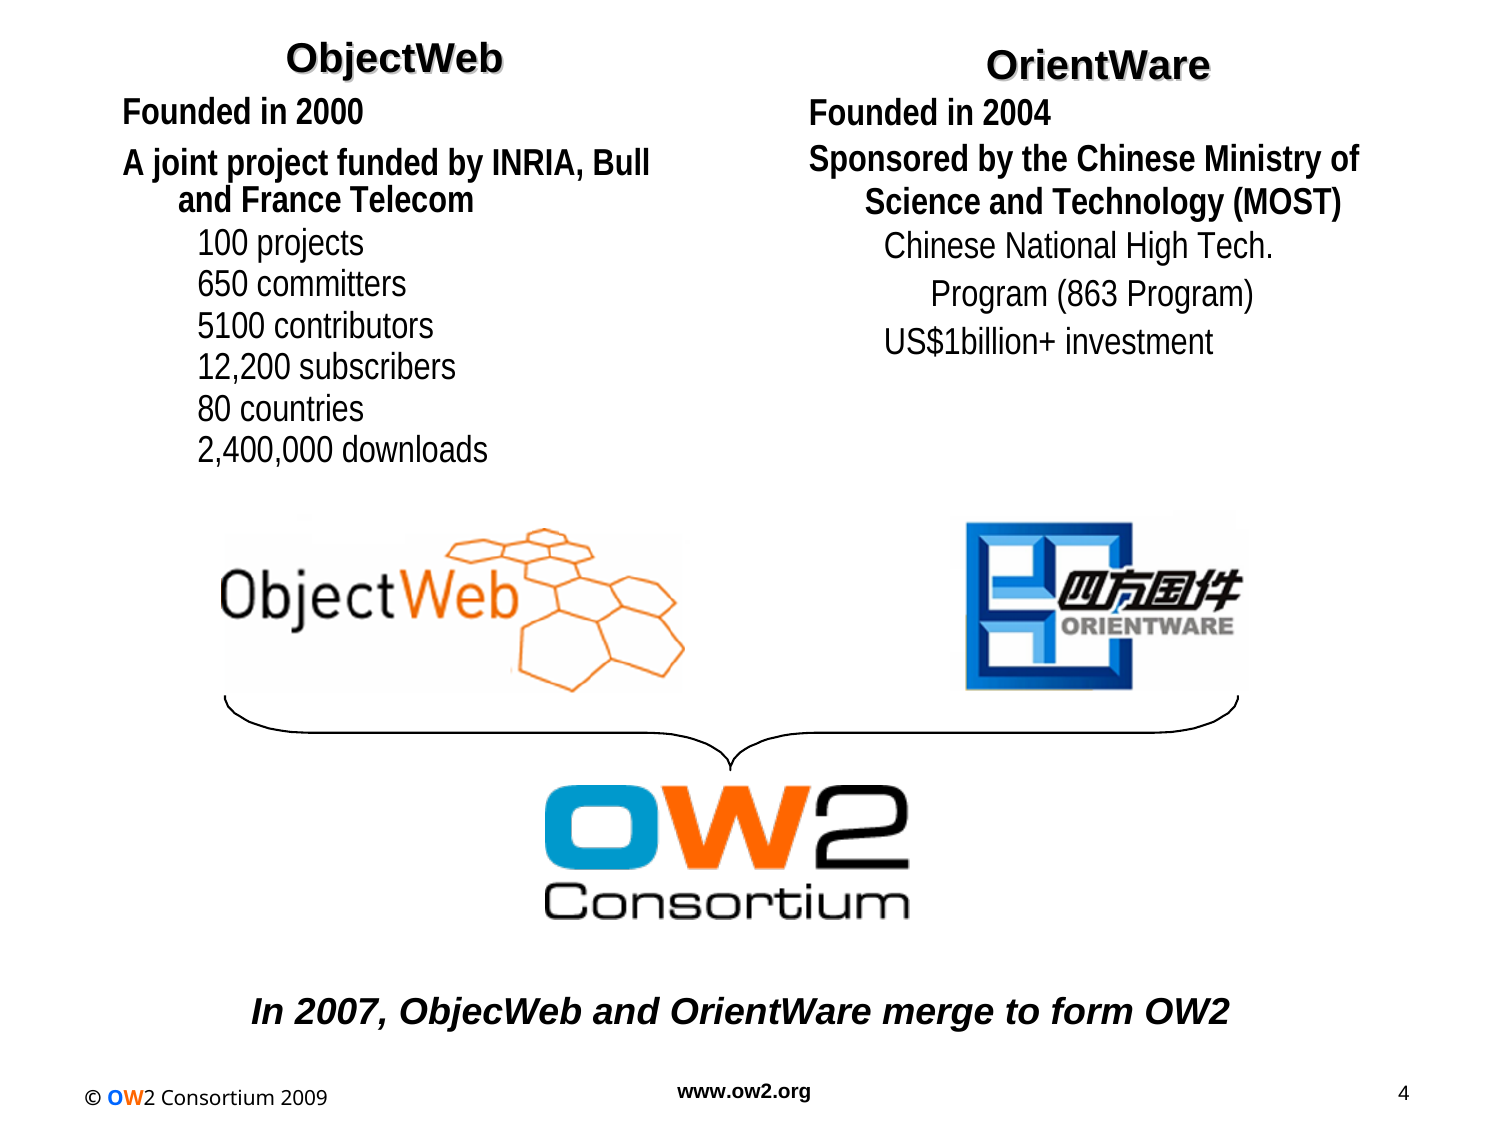

# ObjectWeb
Founded in 2000
A joint project funded by INRIA, Bull and France Telecom
100 projects
650 committers
5100 contributors
12,200 subscribers
80 countries
2,400,000 downloads
OrientWare
Founded in 2004
Sponsored by the Chinese Ministry of Science and Technology (MOST)
Chinese National High Tech. Program (863 Program)‏
US$1billion+ investment
In 2007, ObjecWeb and OrientWare merge to form OW2
4